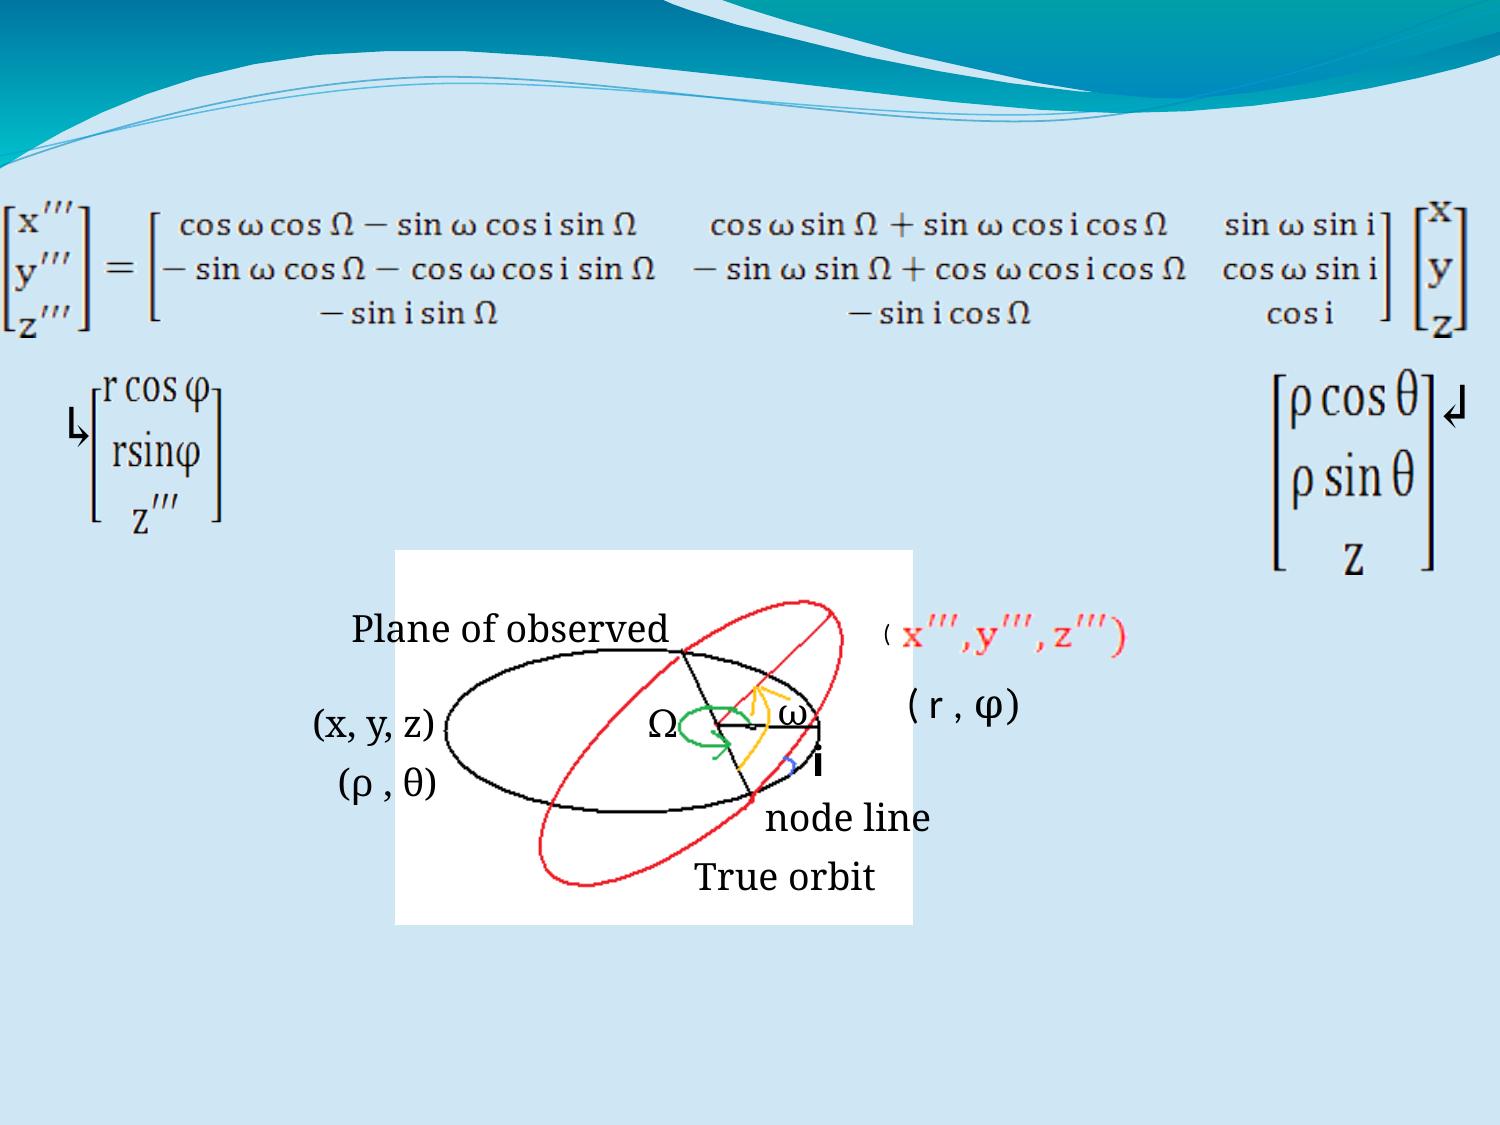

# ↳
↲
Plane of observed
(
( r , φ)
ω
(x, y, z)
Ω
i
(ρ , θ)
node line
True orbit